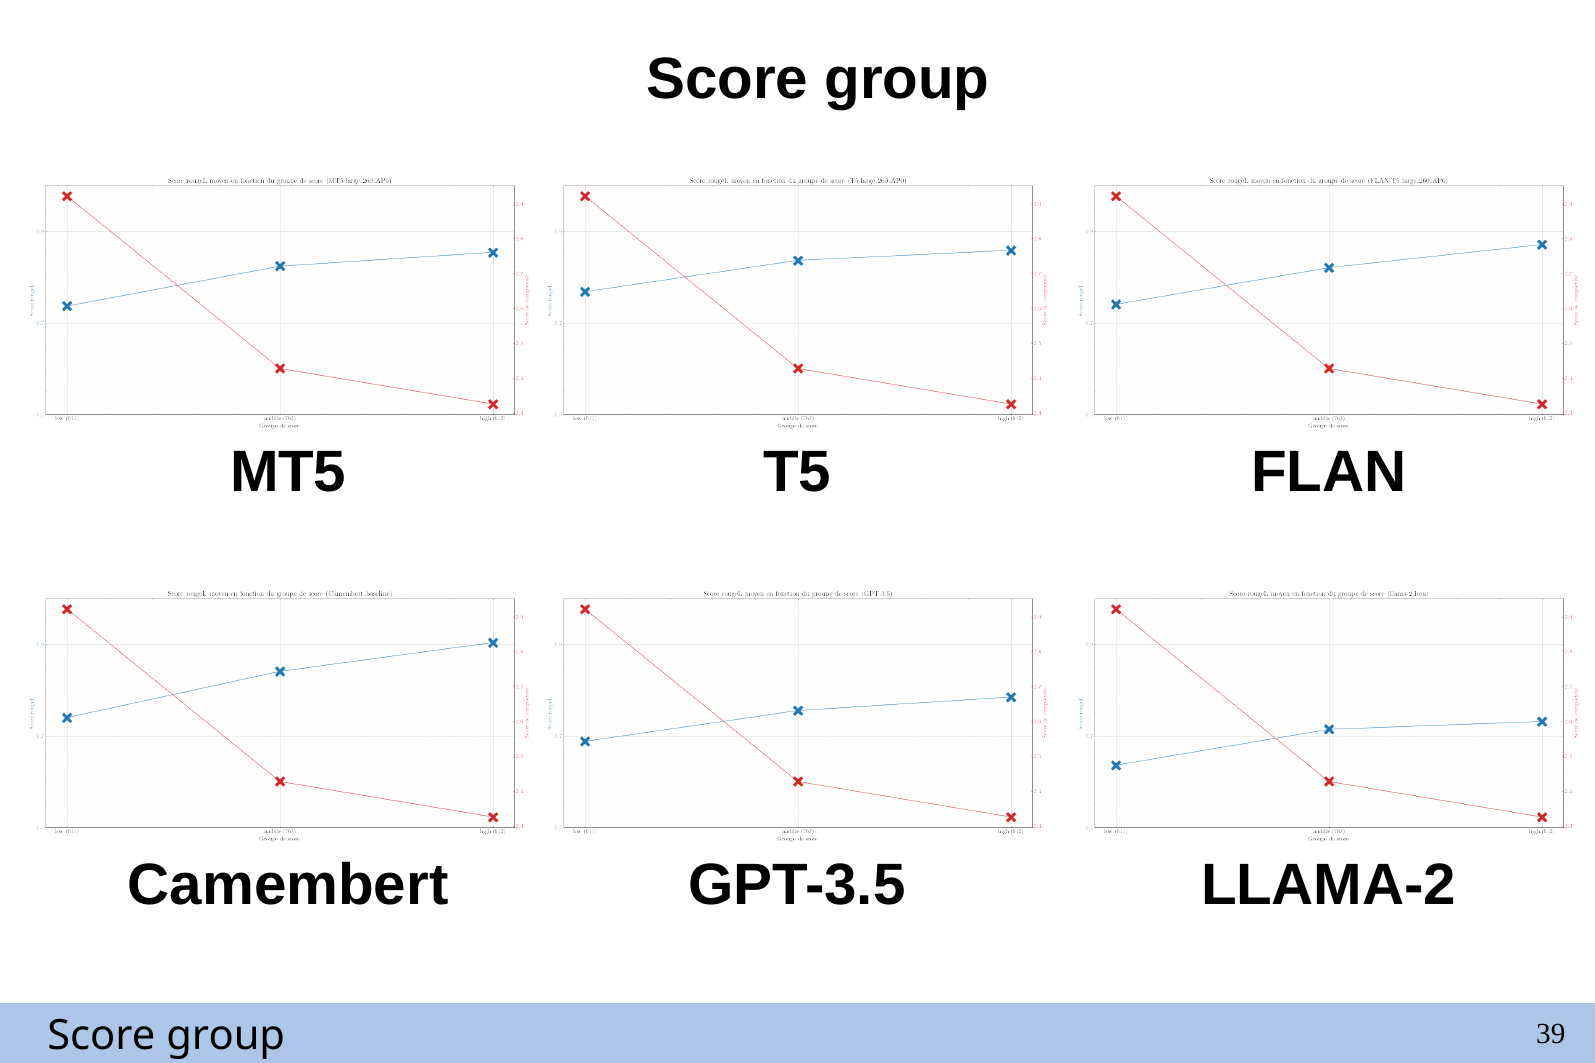

Score group
MT5
T5
FLAN
Camembert
GPT-3.5
LLAMA-2
# Score group